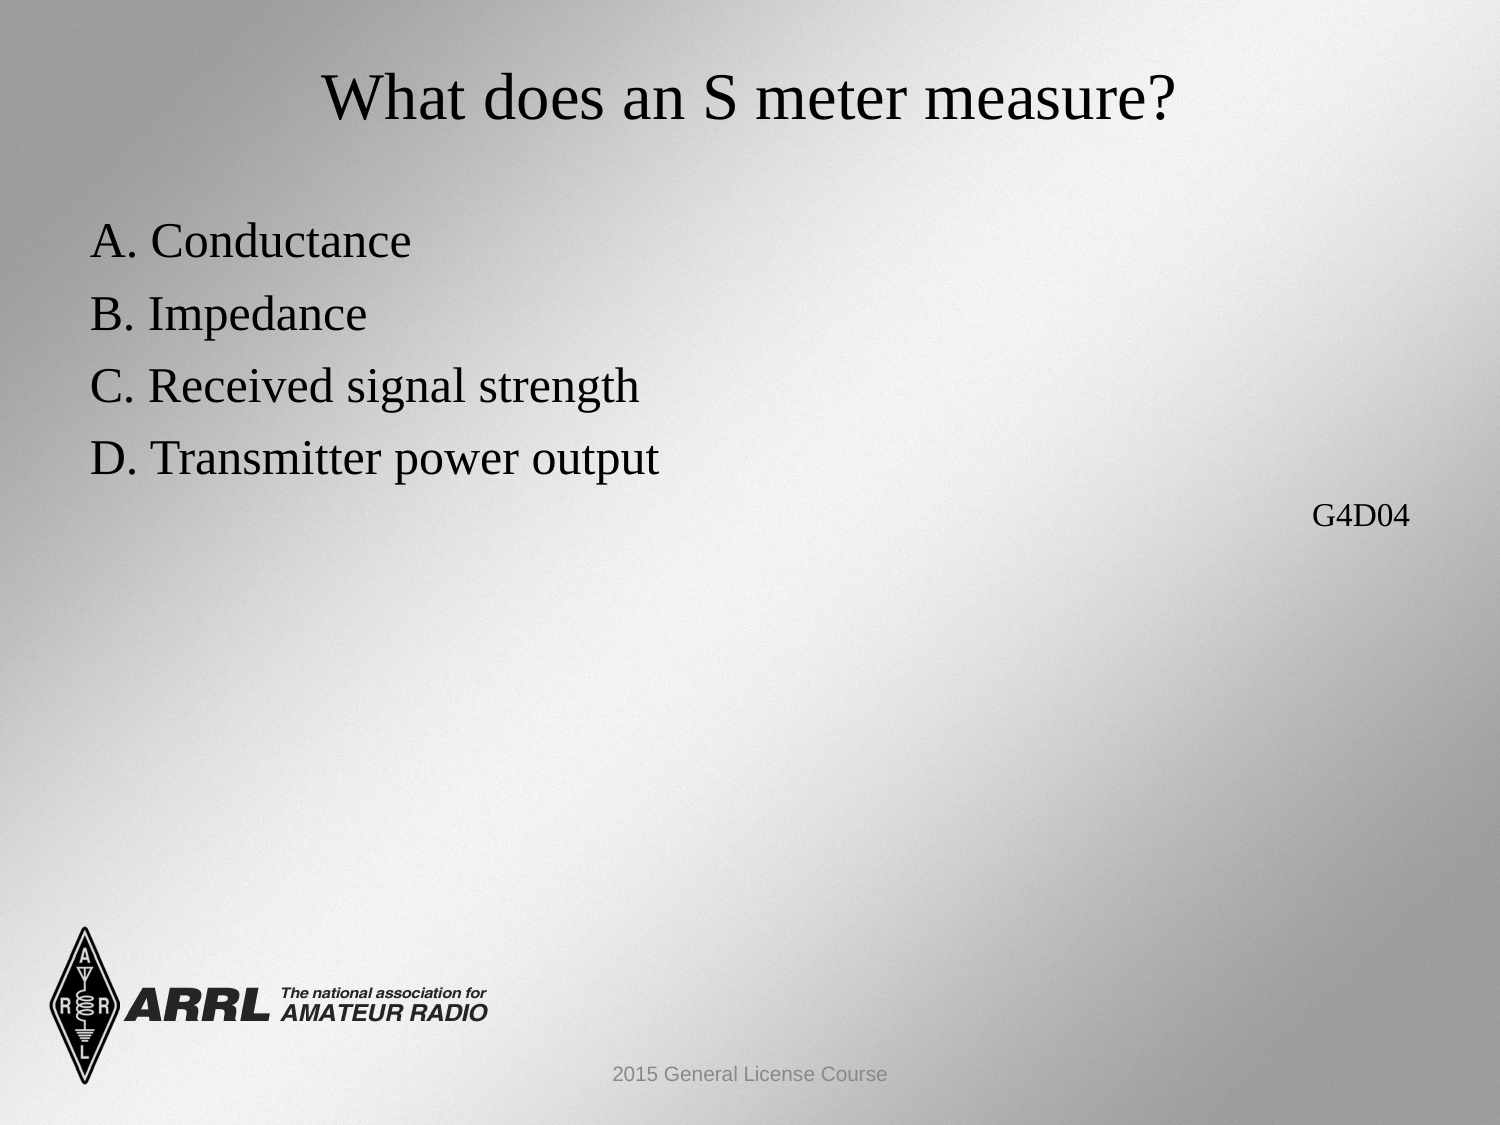

# What does an S meter measure?
A. Conductance
B. Impedance
C. Received signal strength
D. Transmitter power output
 G4D04
2015 General License Course